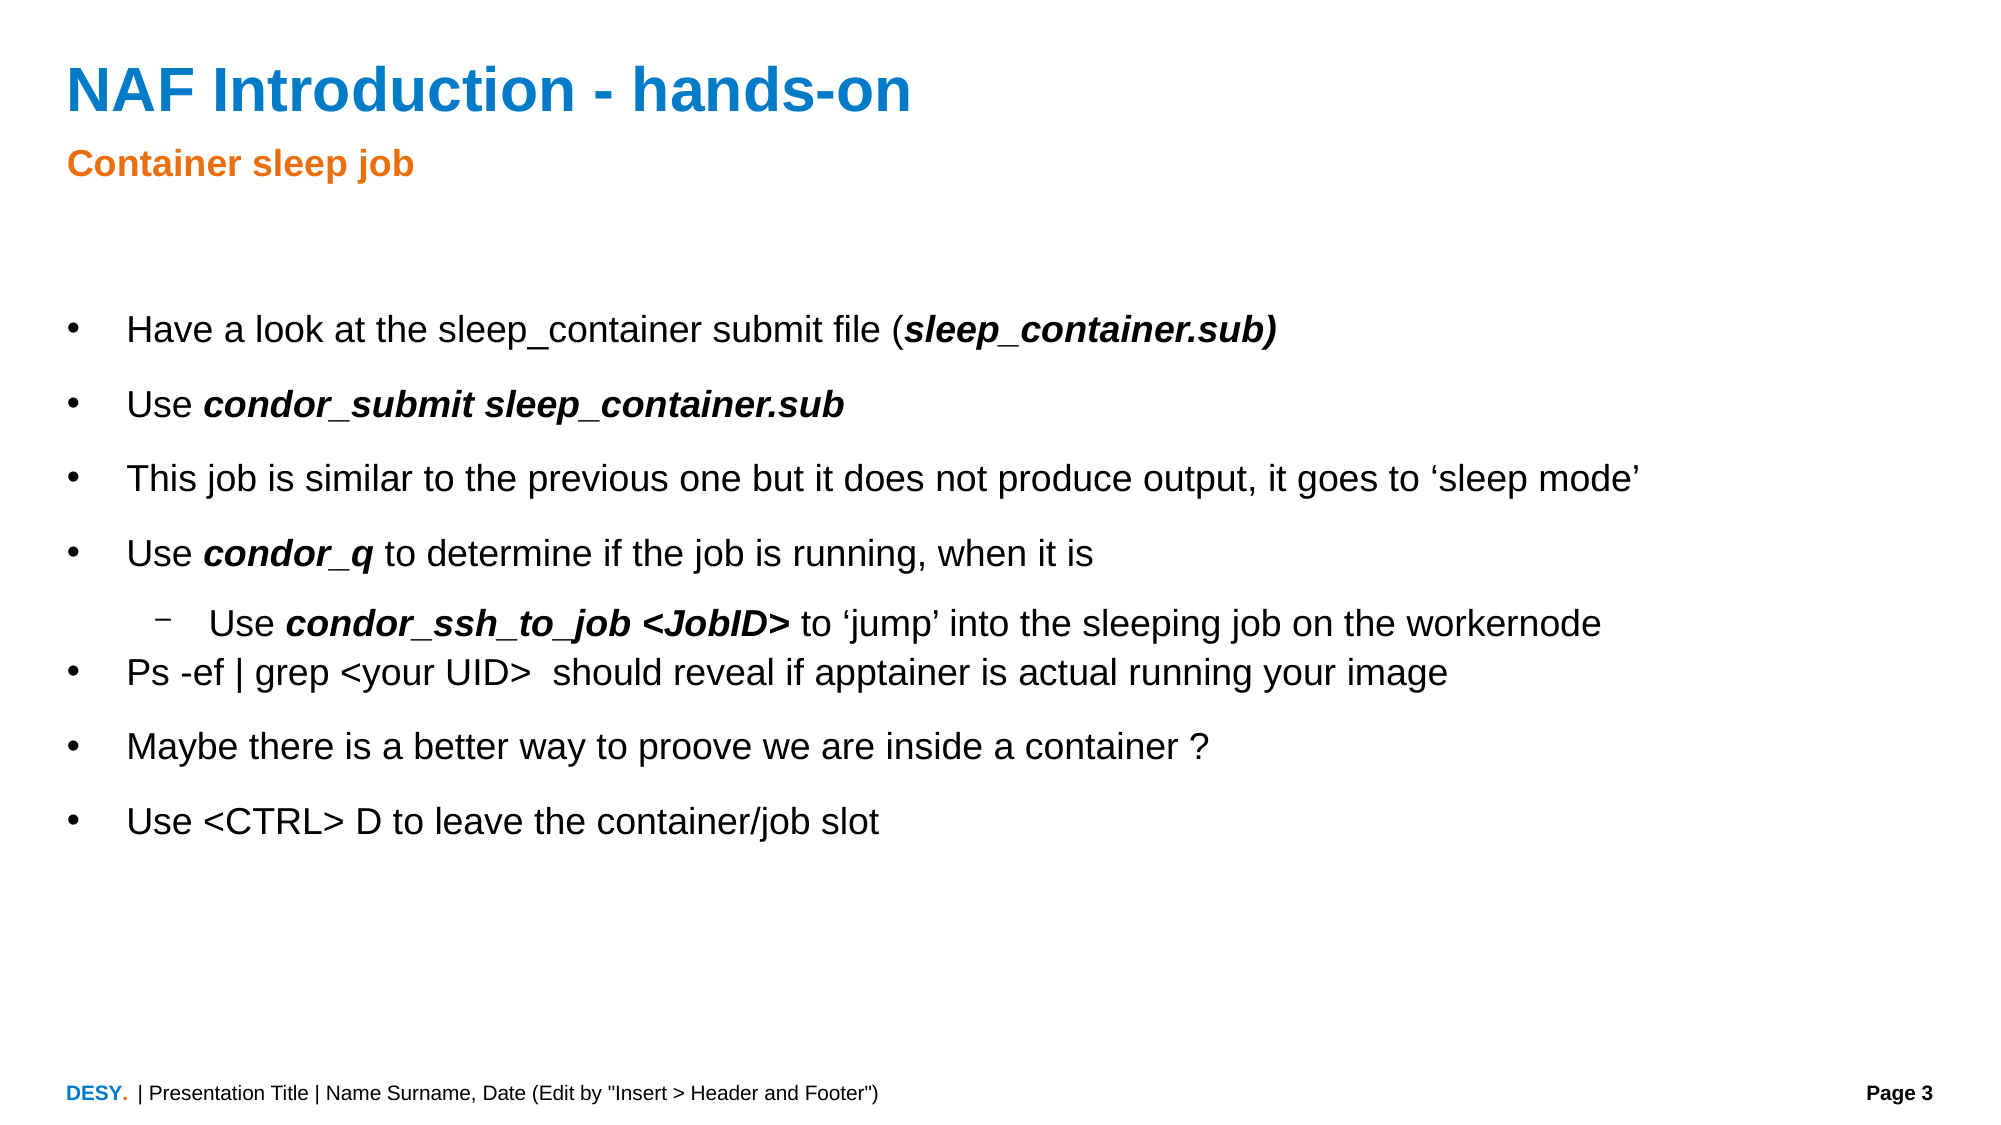

# NAF Introduction - hands-on
Container sleep job
Have a look at the sleep_container submit file (sleep_container.sub)
Use condor_submit sleep_container.sub
This job is similar to the previous one but it does not produce output, it goes to ‘sleep mode’
Use condor_q to determine if the job is running, when it is
Use condor_ssh_to_job <JobID> to ‘jump’ into the sleeping job on the workernode
Ps -ef | grep <your UID> should reveal if apptainer is actual running your image
Maybe there is a better way to proove we are inside a container ?
Use <CTRL> D to leave the container/job slot
| Presentation Title | Name Surname, Date (Edit by "Insert > Header and Footer")